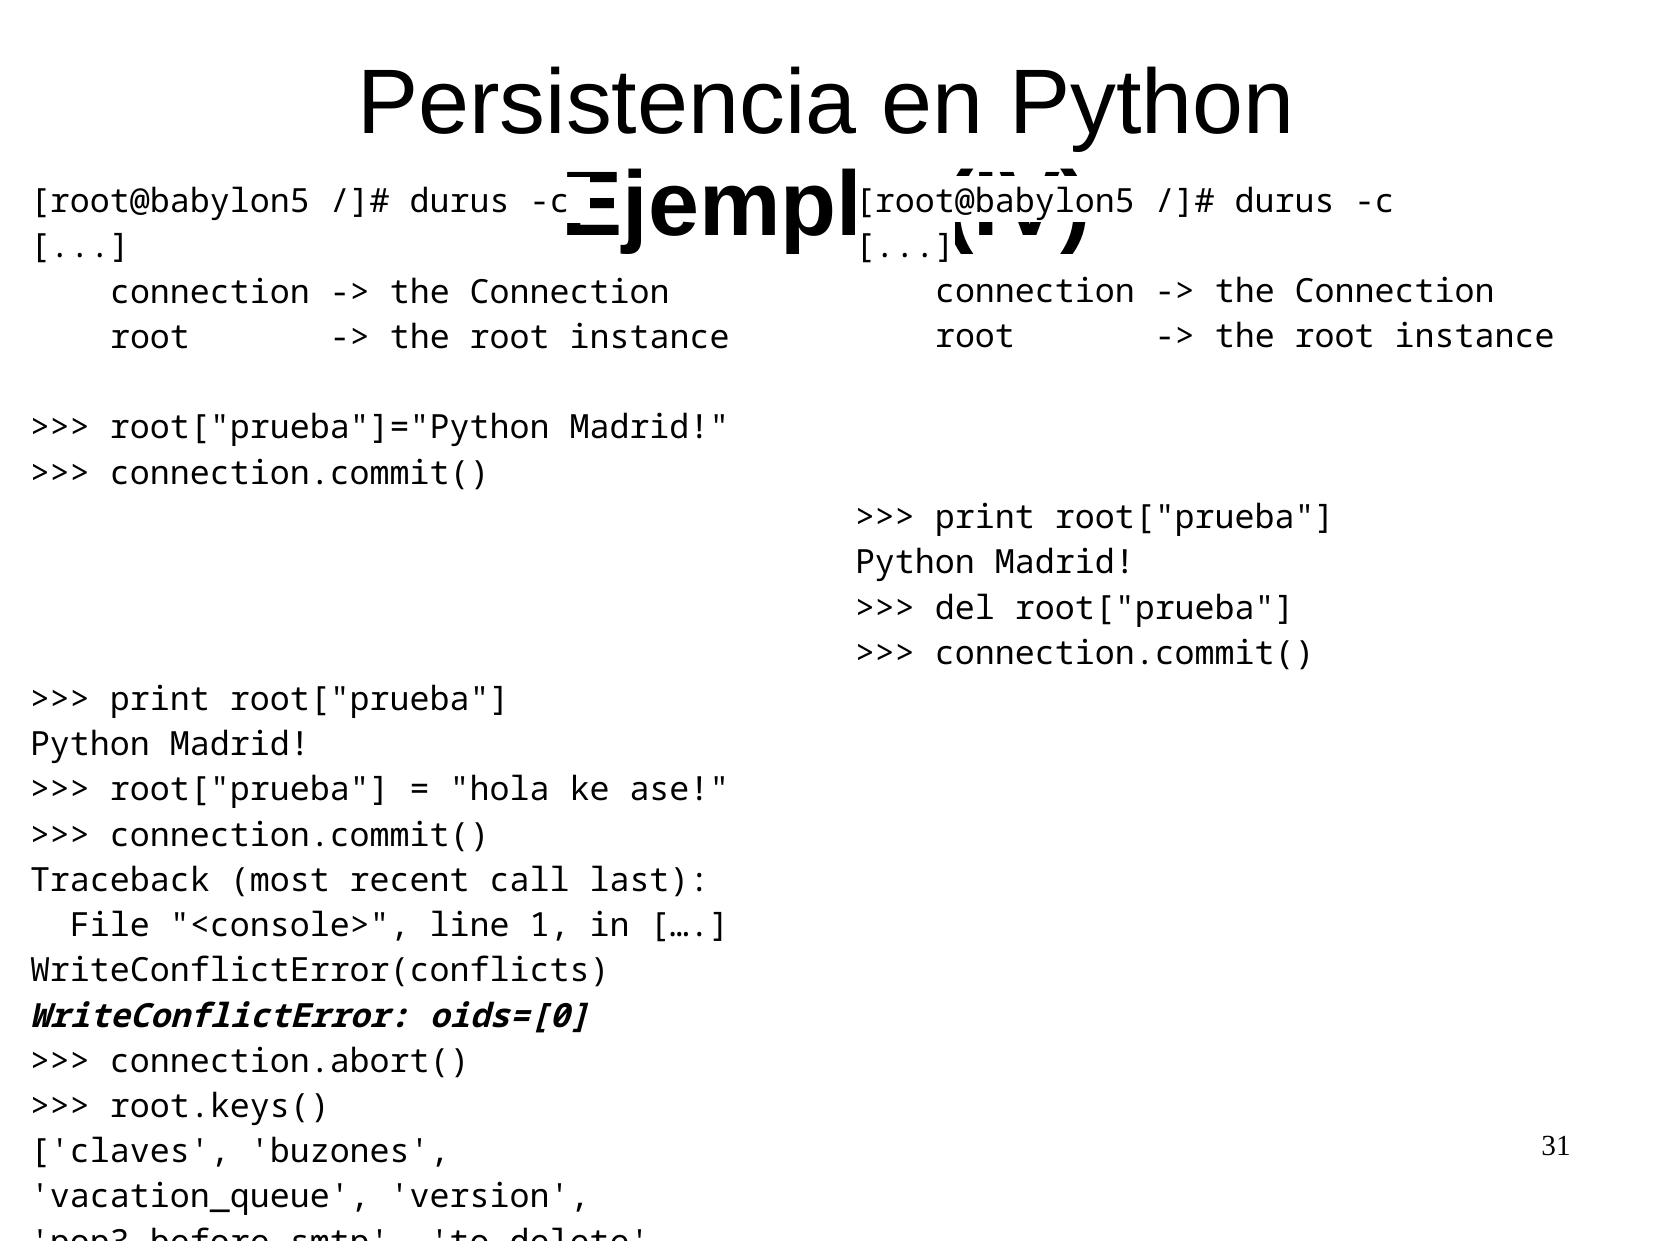

# Persistencia en Python Ejemplo (IV)
[root@babylon5 /]# durus -c
[...]
 connection -> the Connection
 root -> the root instance
>>> print root["prueba"]
Python Madrid!
>>> del root["prueba"]
>>> connection.commit()
[root@babylon5 /]# durus -c
[...]
 connection -> the Connection
 root -> the root instance
>>> root["prueba"]="Python Madrid!"
>>> connection.commit()
>>> print root["prueba"]
Python Madrid!
>>> root["prueba"] = "hola ke ase!"
>>> connection.commit()
Traceback (most recent call last):
 File "<console>", line 1, in [….]
WriteConflictError(conflicts)
WriteConflictError: oids=[0]
>>> connection.abort()
>>> root.keys()
['claves', 'buzones', 'vacation_queue', 'version', 'pop3_before_smtp', 'to_delete', 'boletines', 'expiration']
31